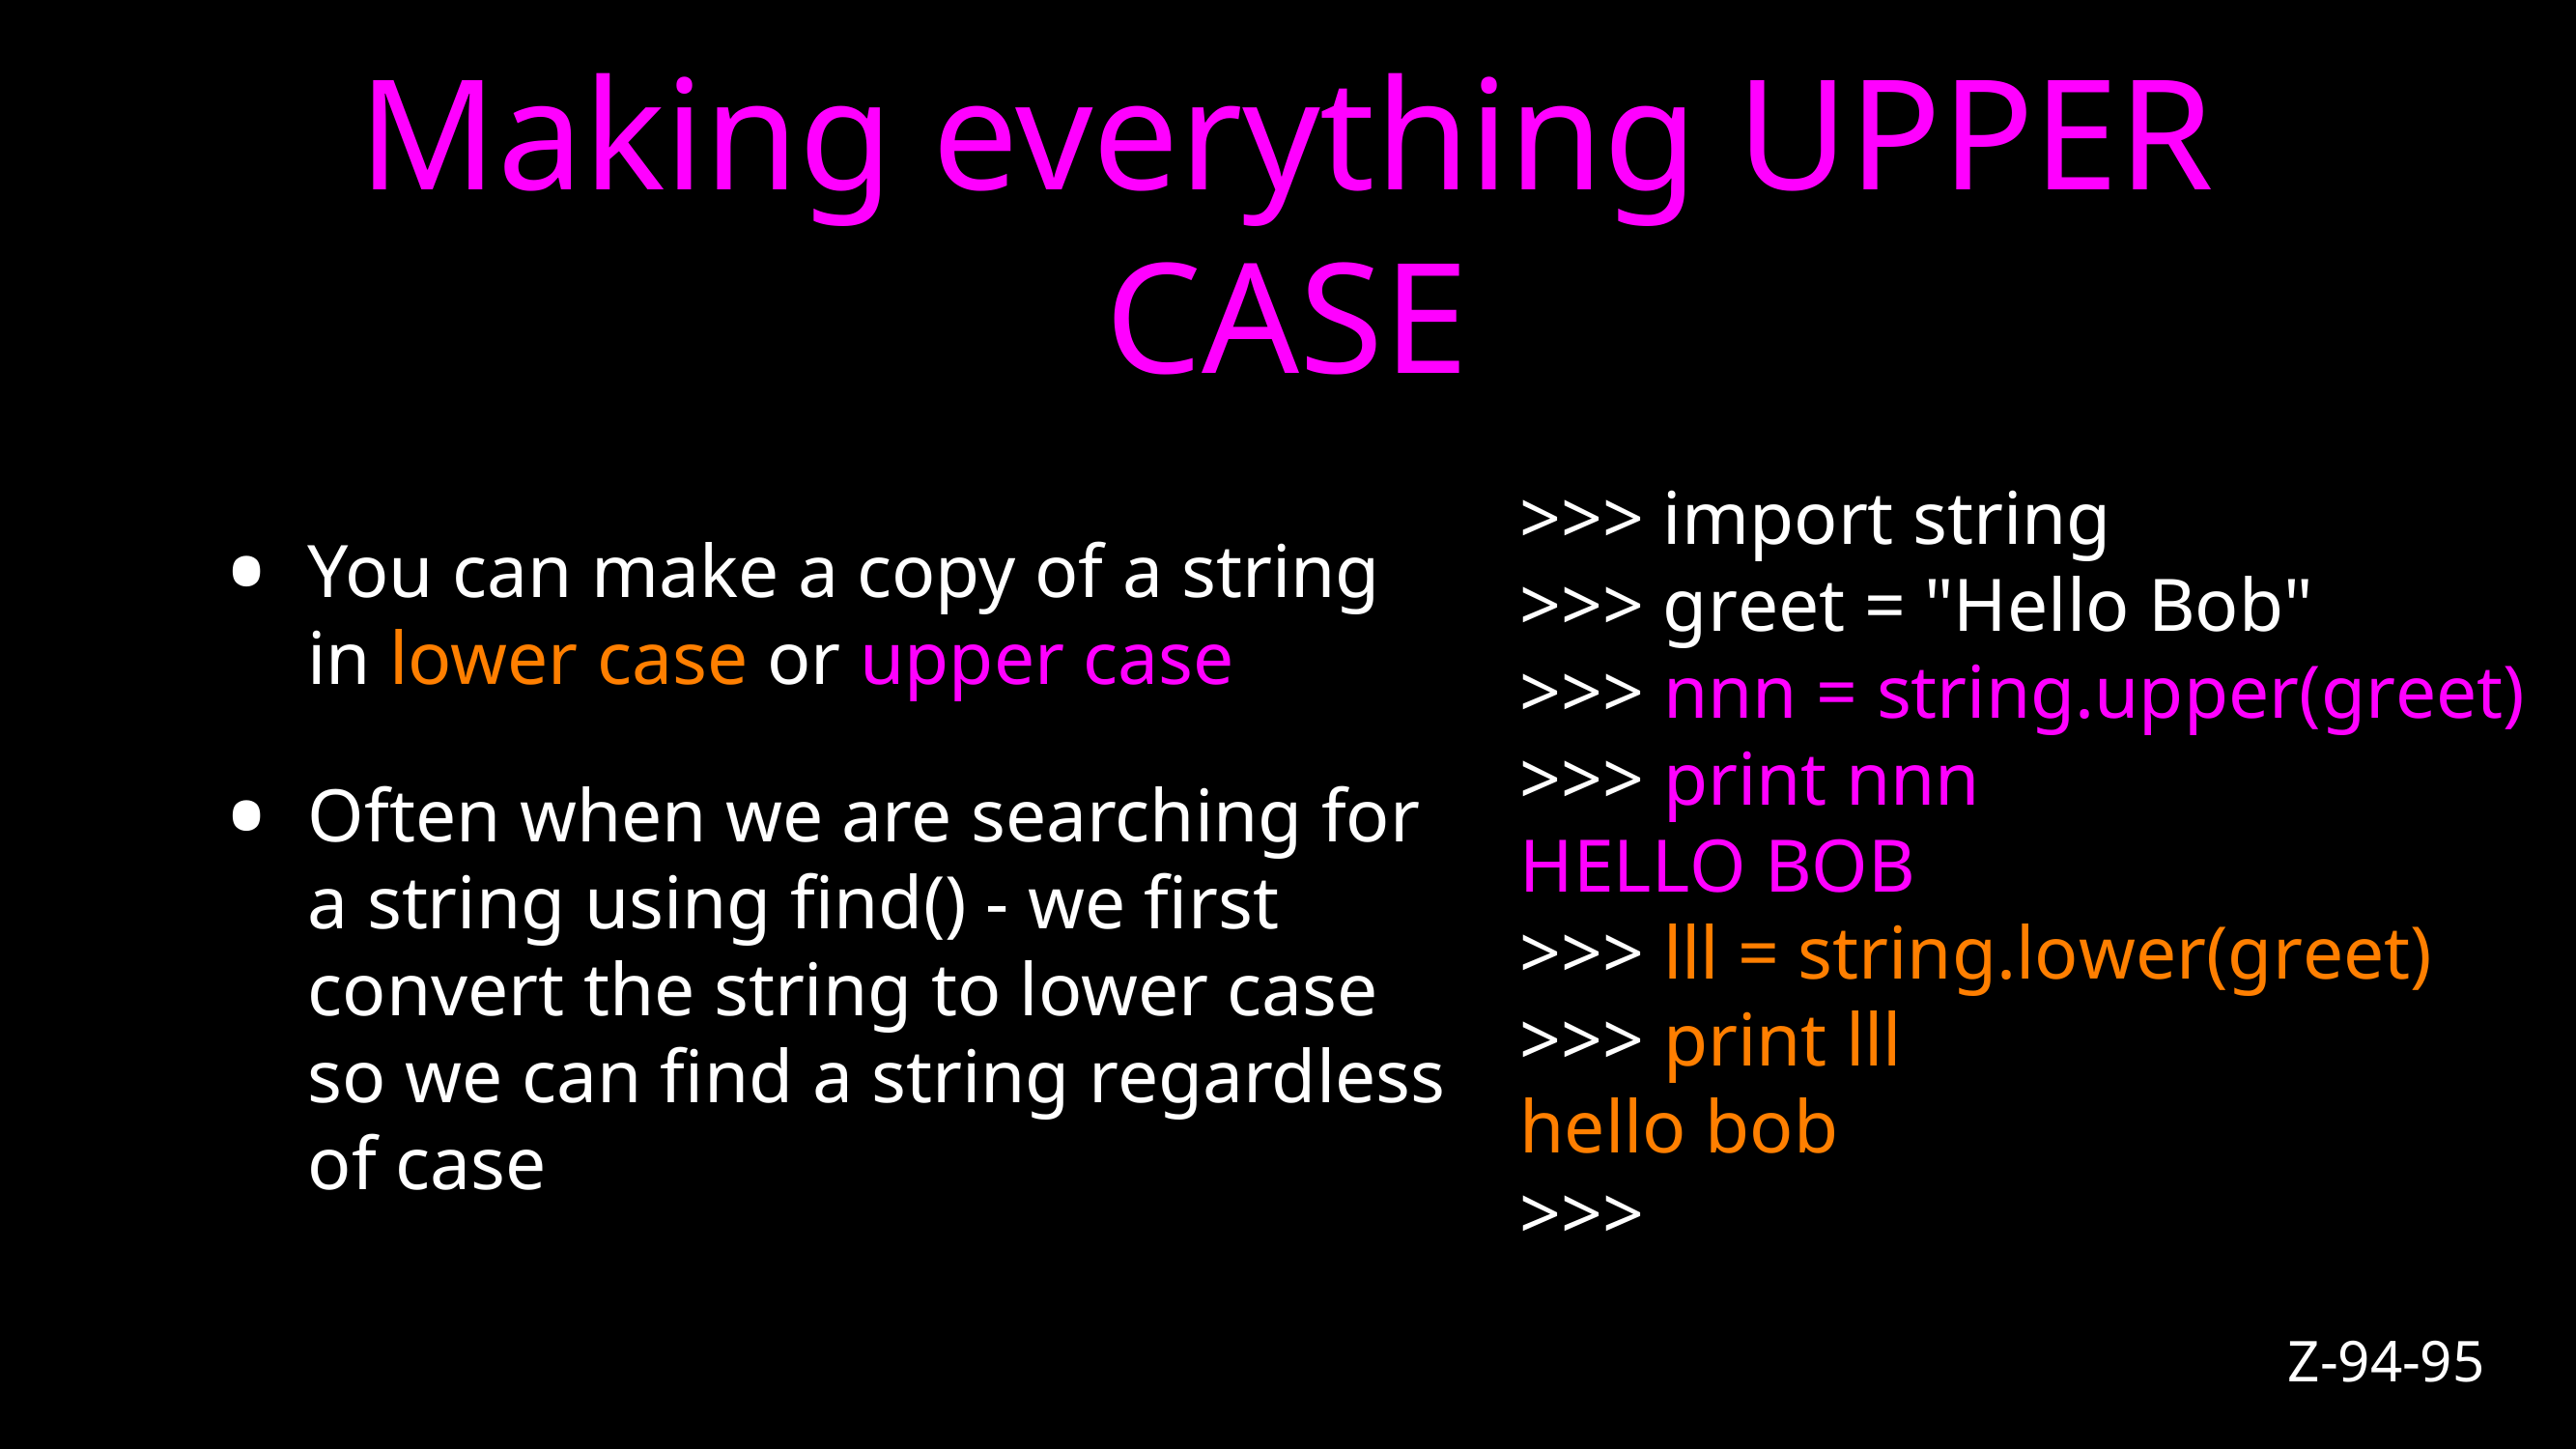

# Making everything UPPER CASE
You can make a copy of a string in lower case or upper case
Often when we are searching for a string using find() - we first convert the string to lower case so we can find a string regardless of case
>>> import string
>>> greet = "Hello Bob"
>>> nnn = string.upper(greet)
>>> print nnn
HELLO BOB
>>> lll = string.lower(greet)
>>> print lll
hello bob
>>>
Z-94-95